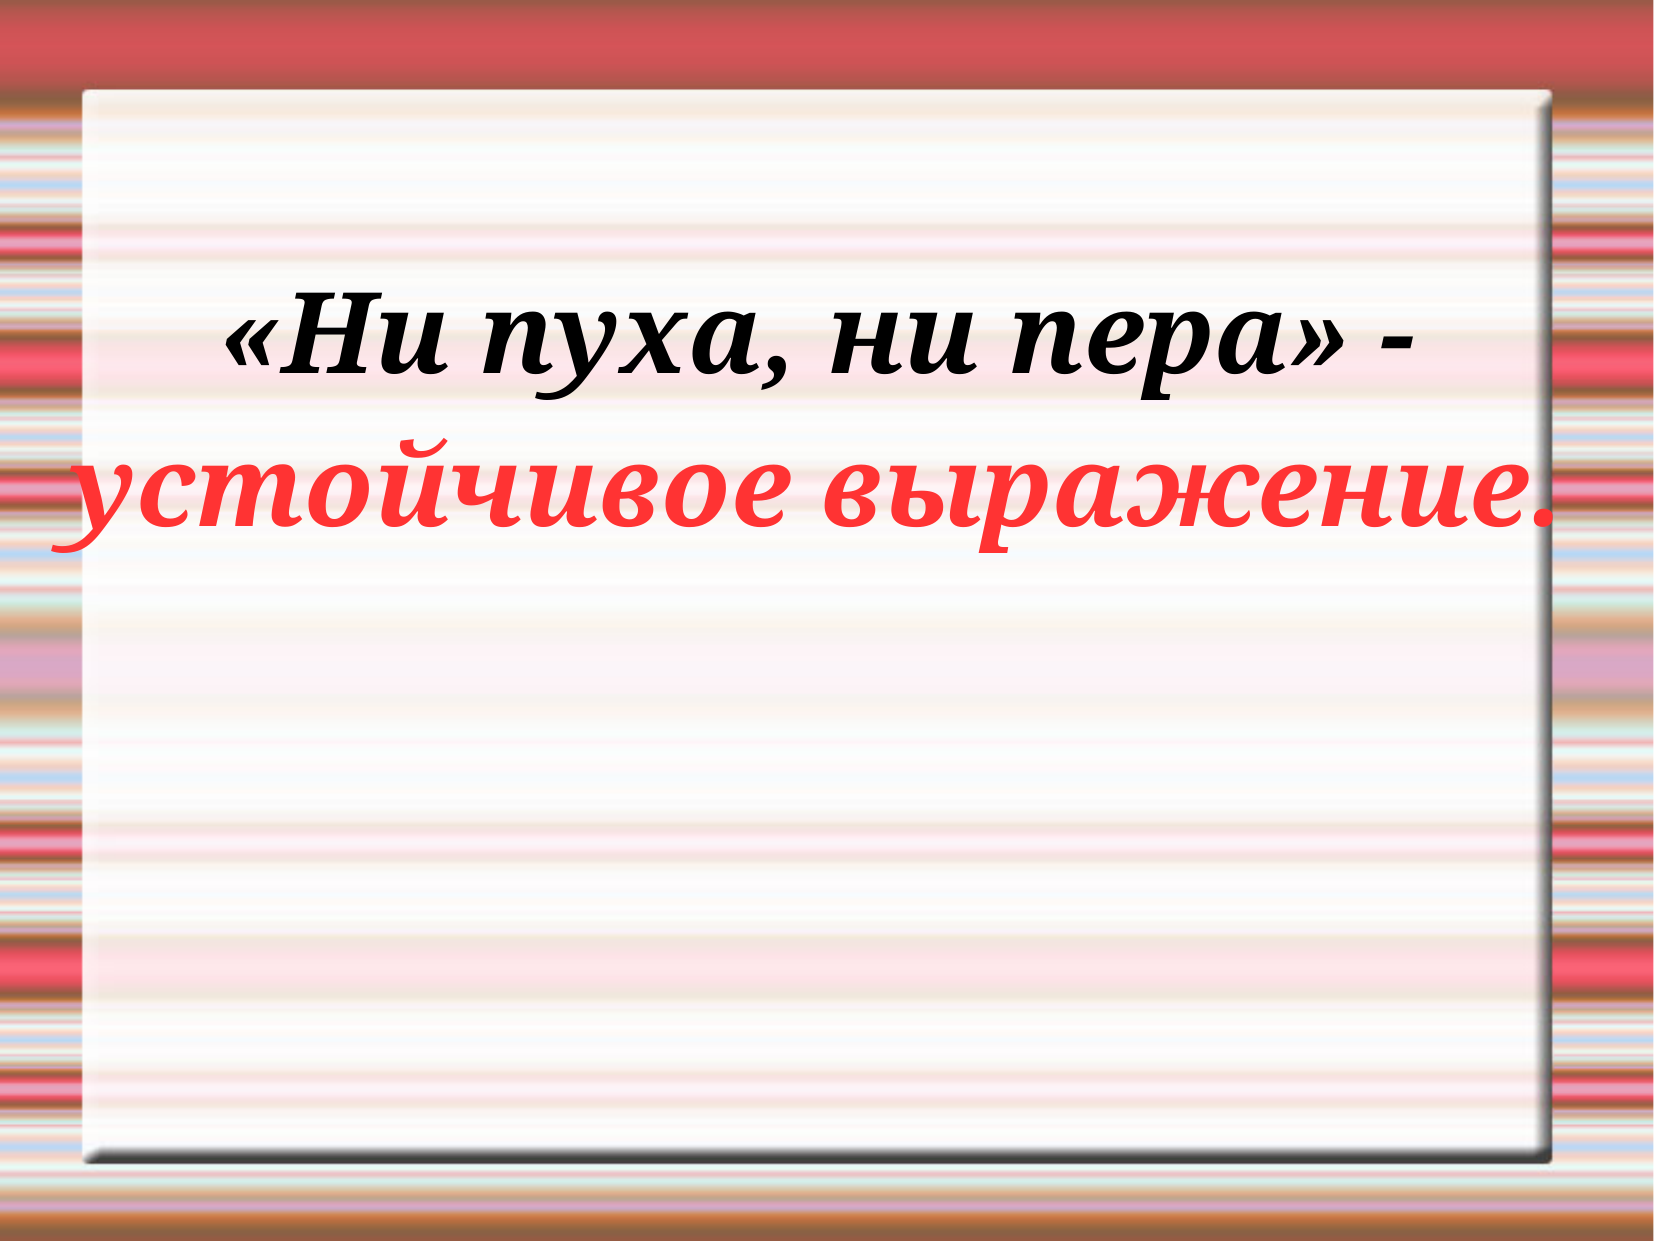

#
«Ни пуха, ни пера» - устойчивое выражение.